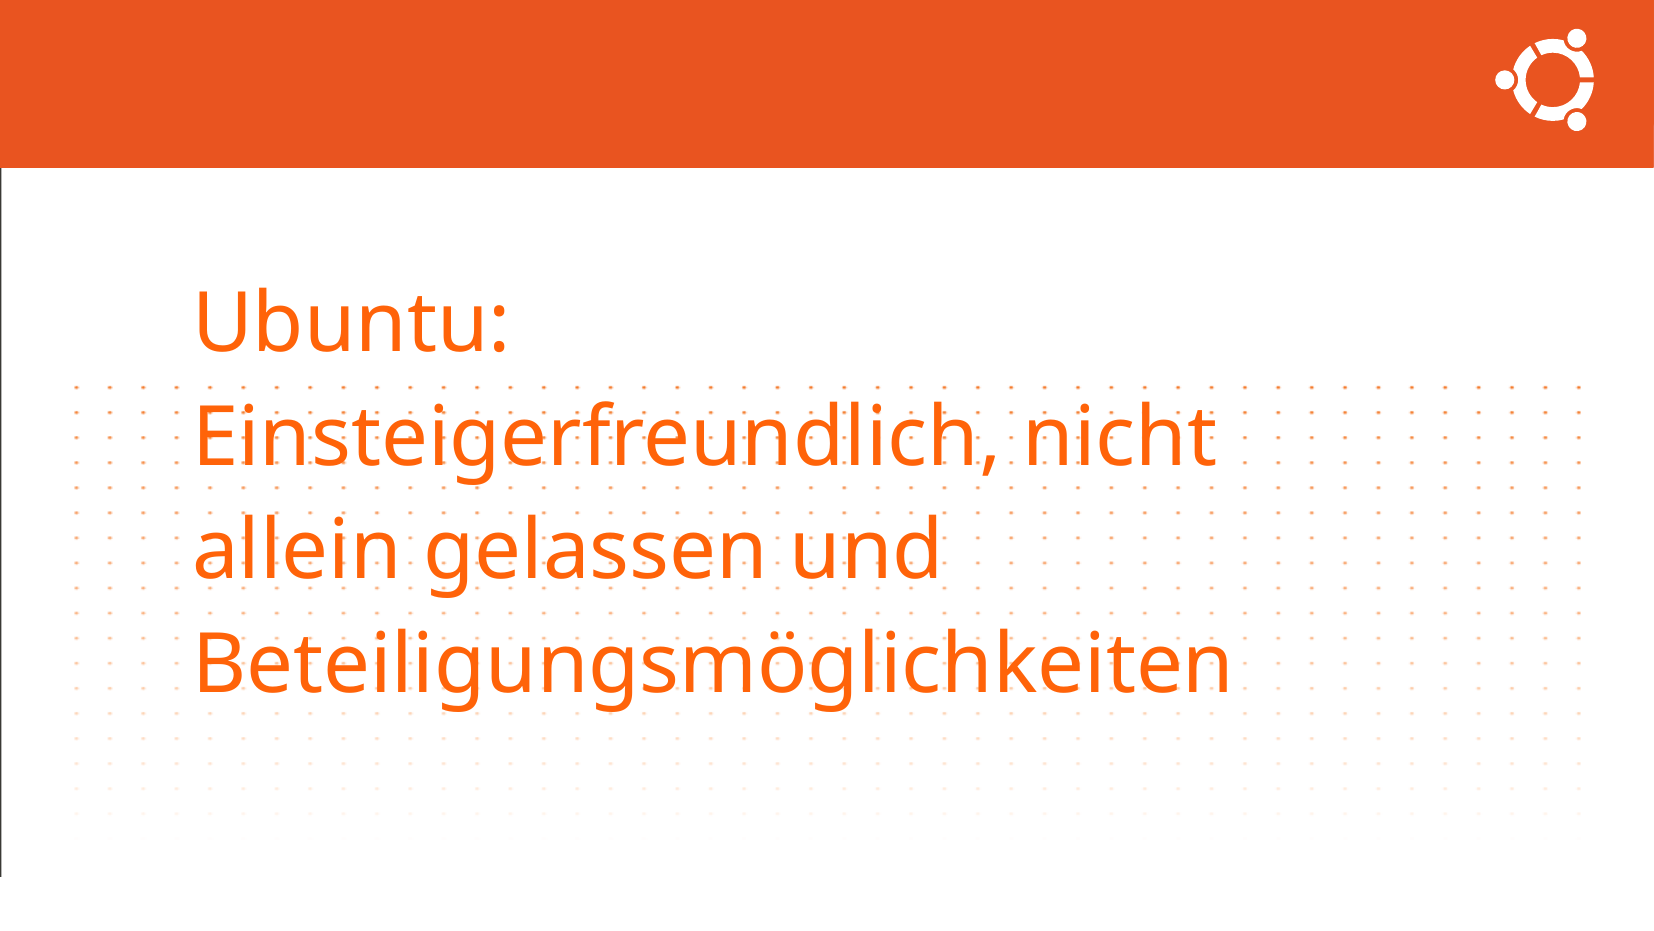

Ubuntu:
Einsteigerfreundlich, nicht allein gelassen und Beteiligungsmöglichkeiten
Torsten Franz. Januar 2023.